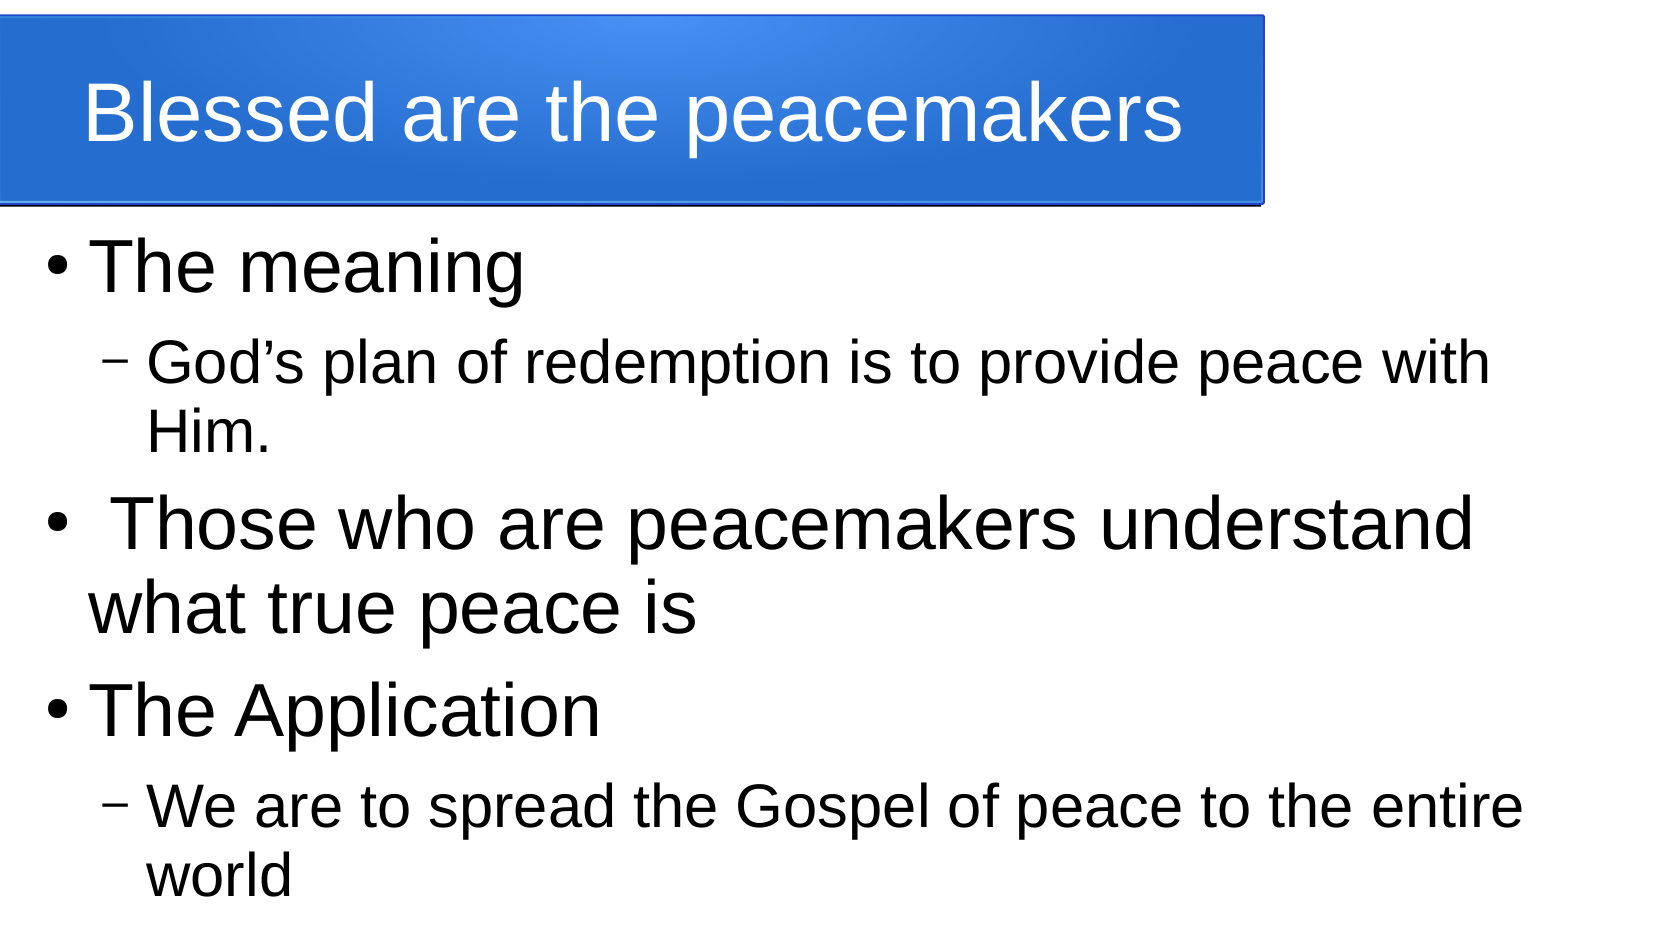

# Blessed are the peacemakers
The meaning
God’s plan of redemption is to provide peace with Him.
 Those who are peacemakers understand what true peace is
The Application
We are to spread the Gospel of peace to the entire world